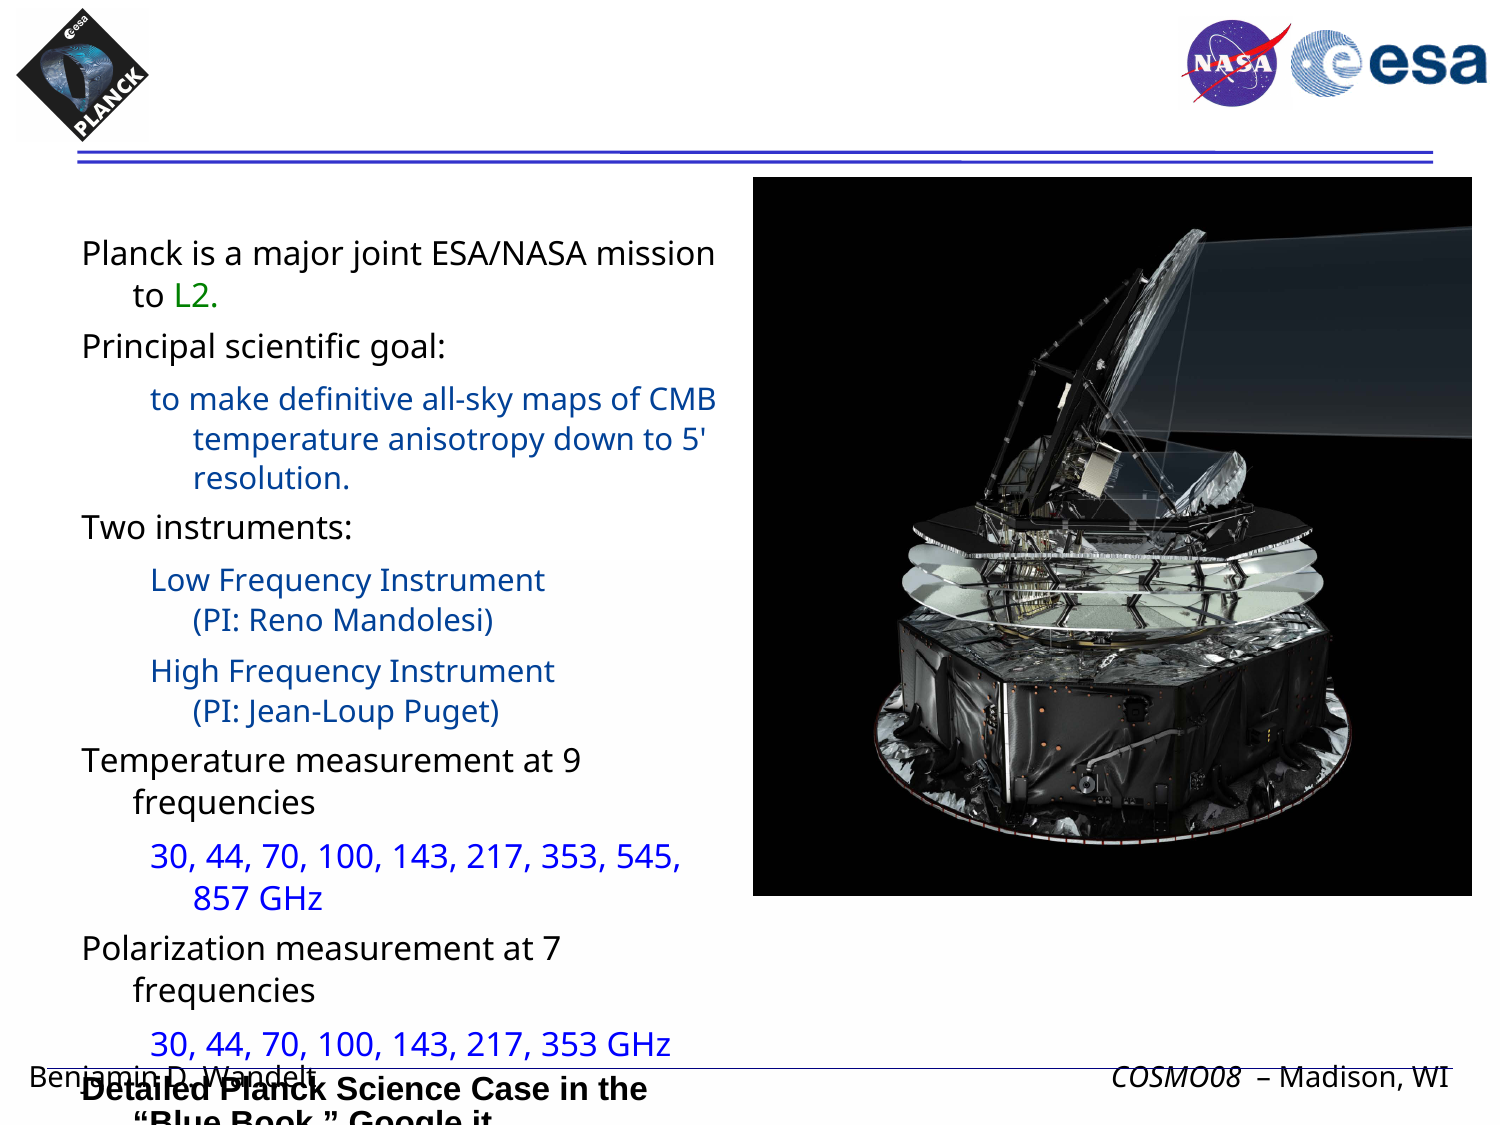

# Planck is a major joint ESA/NASA mission to L2.
Principal scientific goal:
to make definitive all-sky maps of CMB temperature anisotropy down to 5' resolution.
Two instruments:
Low Frequency Instrument
(PI: Reno Mandolesi)
High Frequency Instrument
(PI: Jean-Loup Puget)
Temperature measurement at 9 frequencies
30, 44, 70, 100, 143, 217, 353, 545, 857 GHz
Polarization measurement at 7 frequencies
30, 44, 70, 100, 143, 217, 353 GHz
Detailed Planck Science Case in the “Blue Book.” Google it.